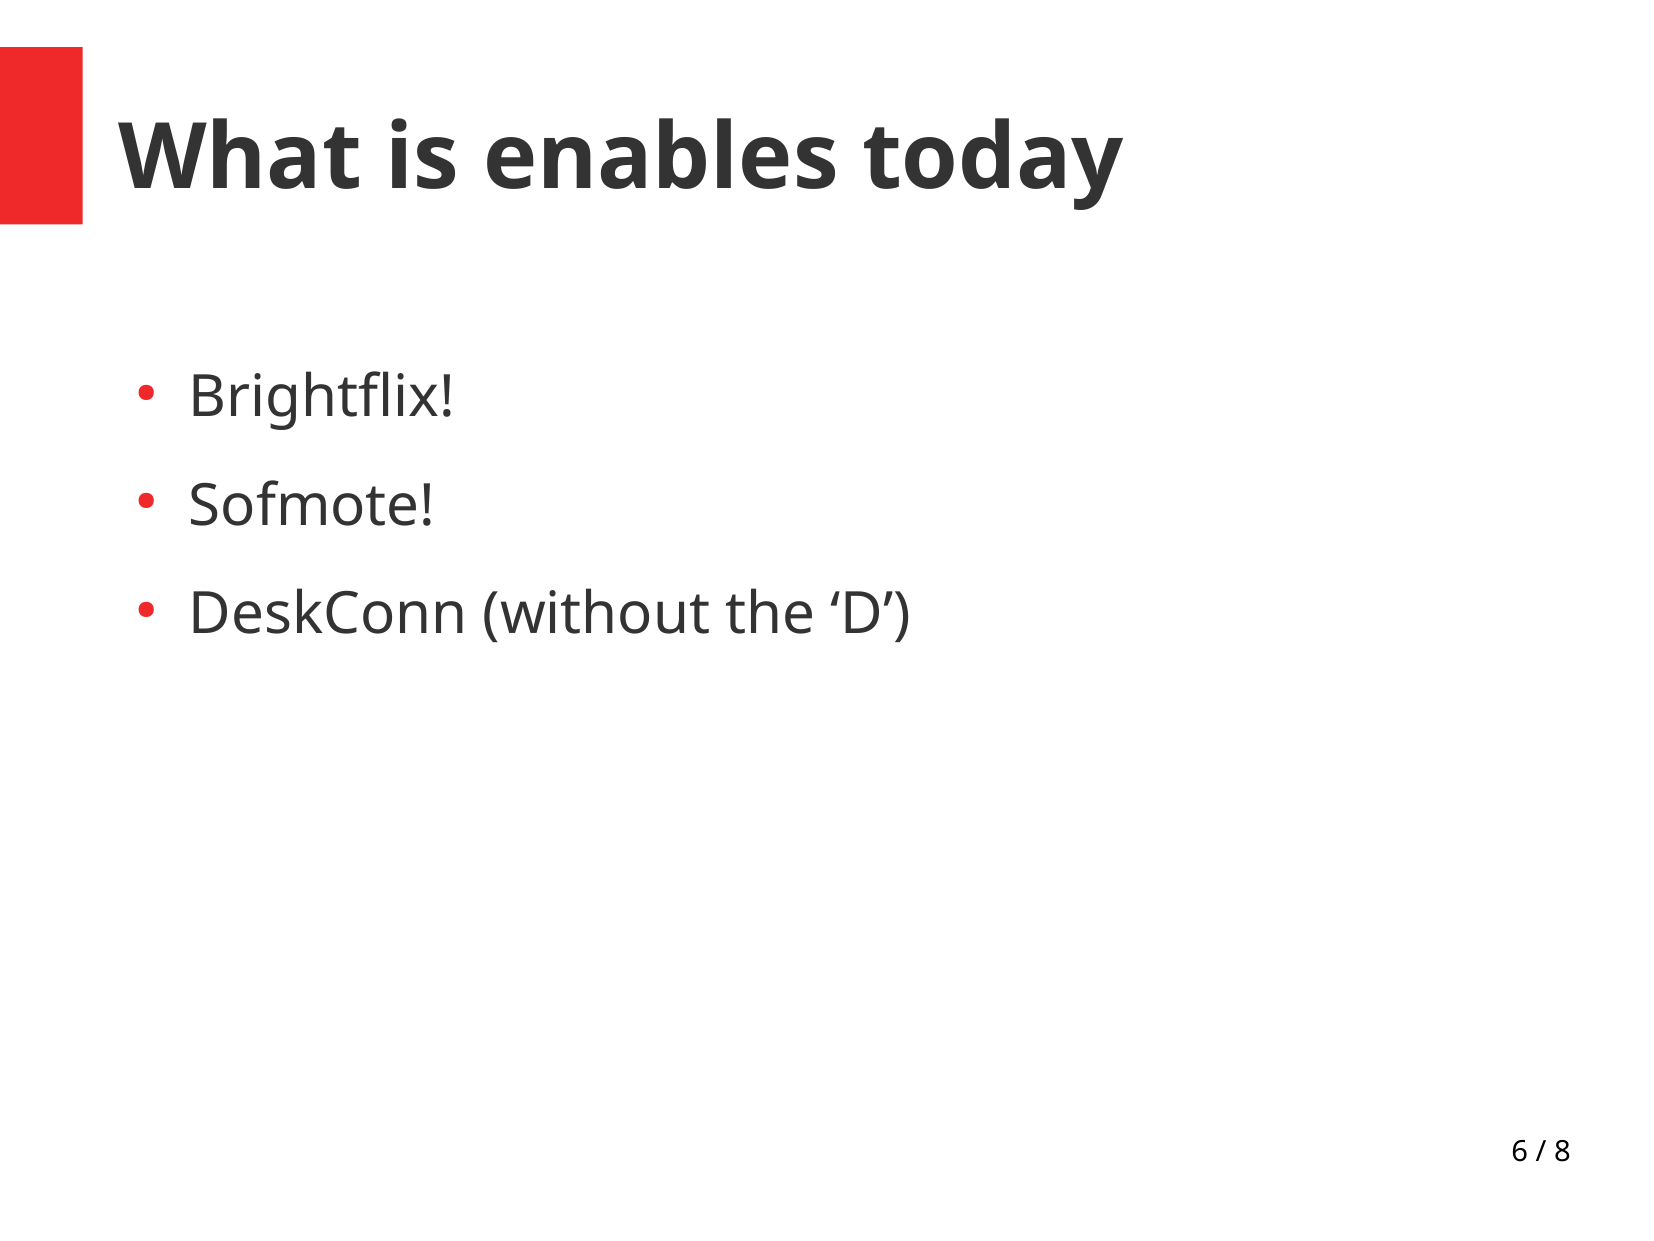

# What is enables today
Brightflix!
Sofmote!
DeskConn (without the ‘D’)
6